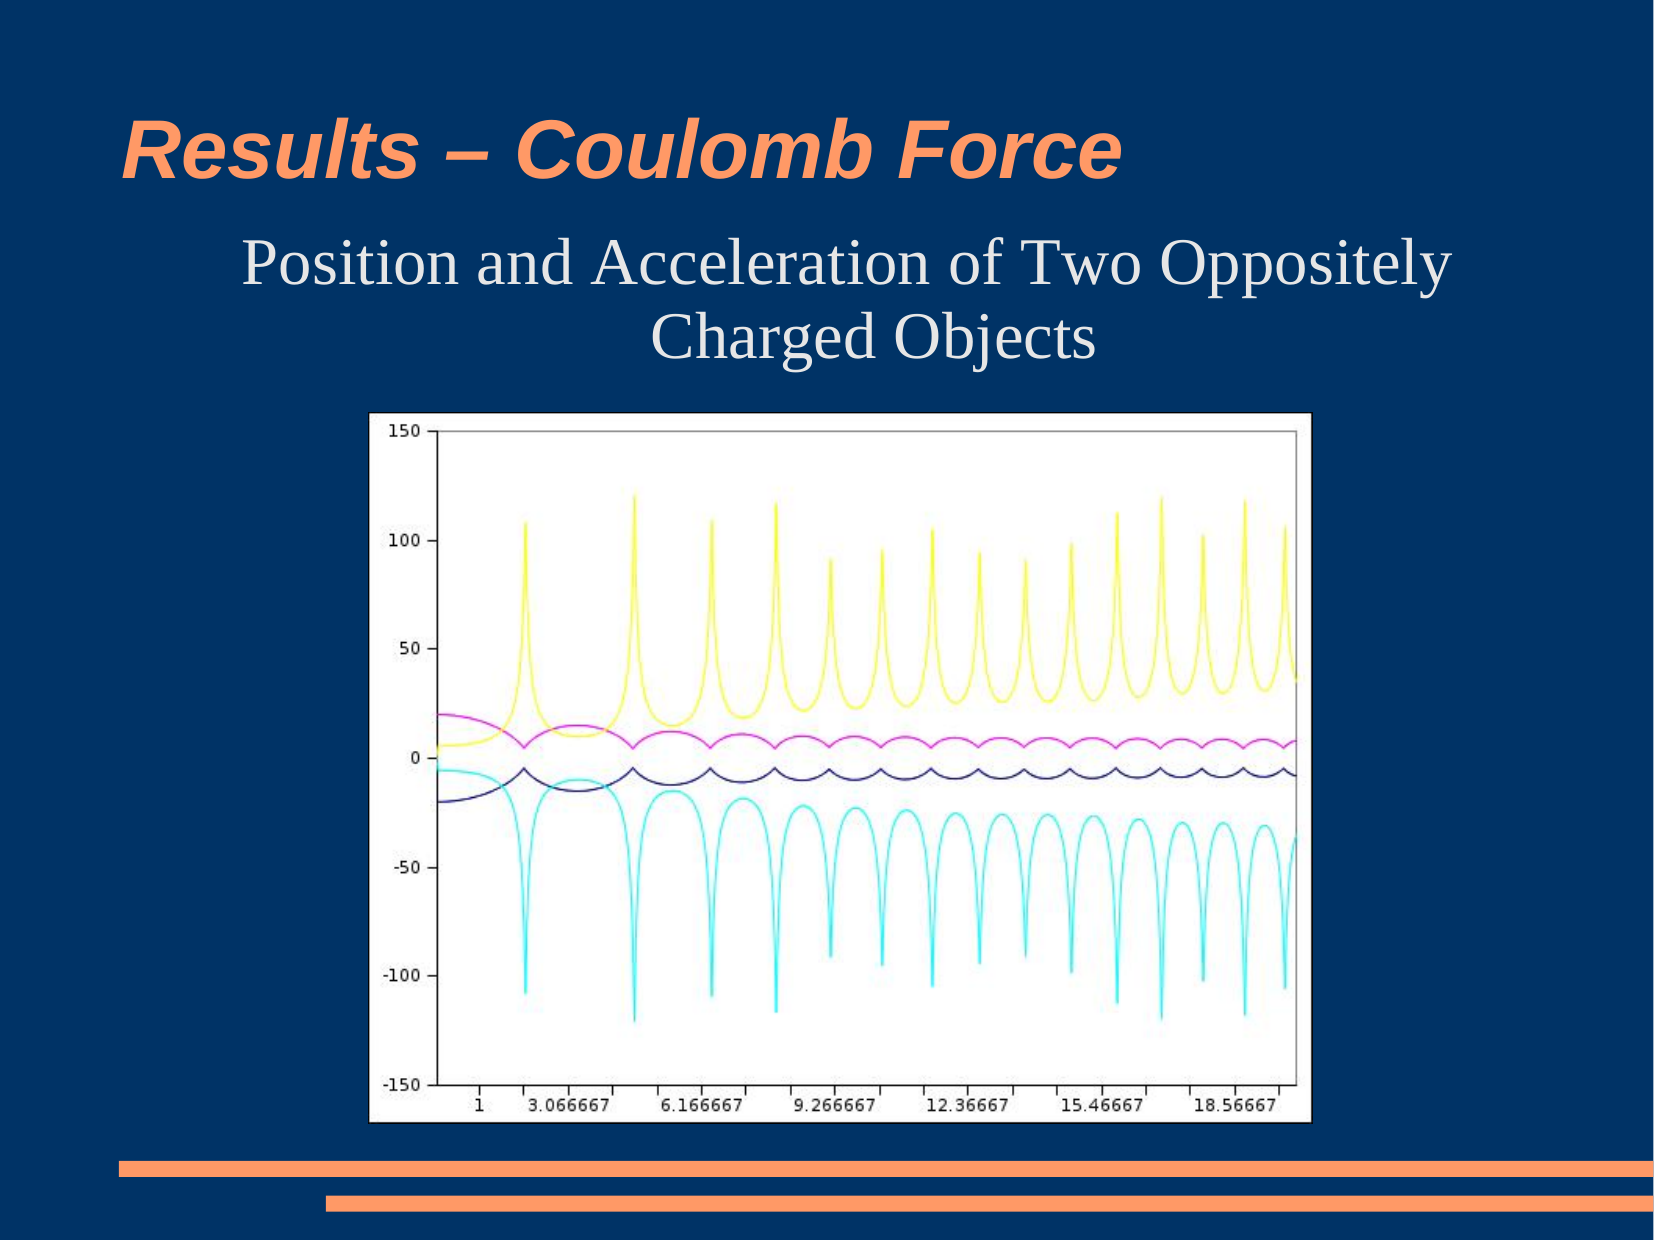

# Results – Coulomb Force
Position and Acceleration of Two Oppositely Charged Objects